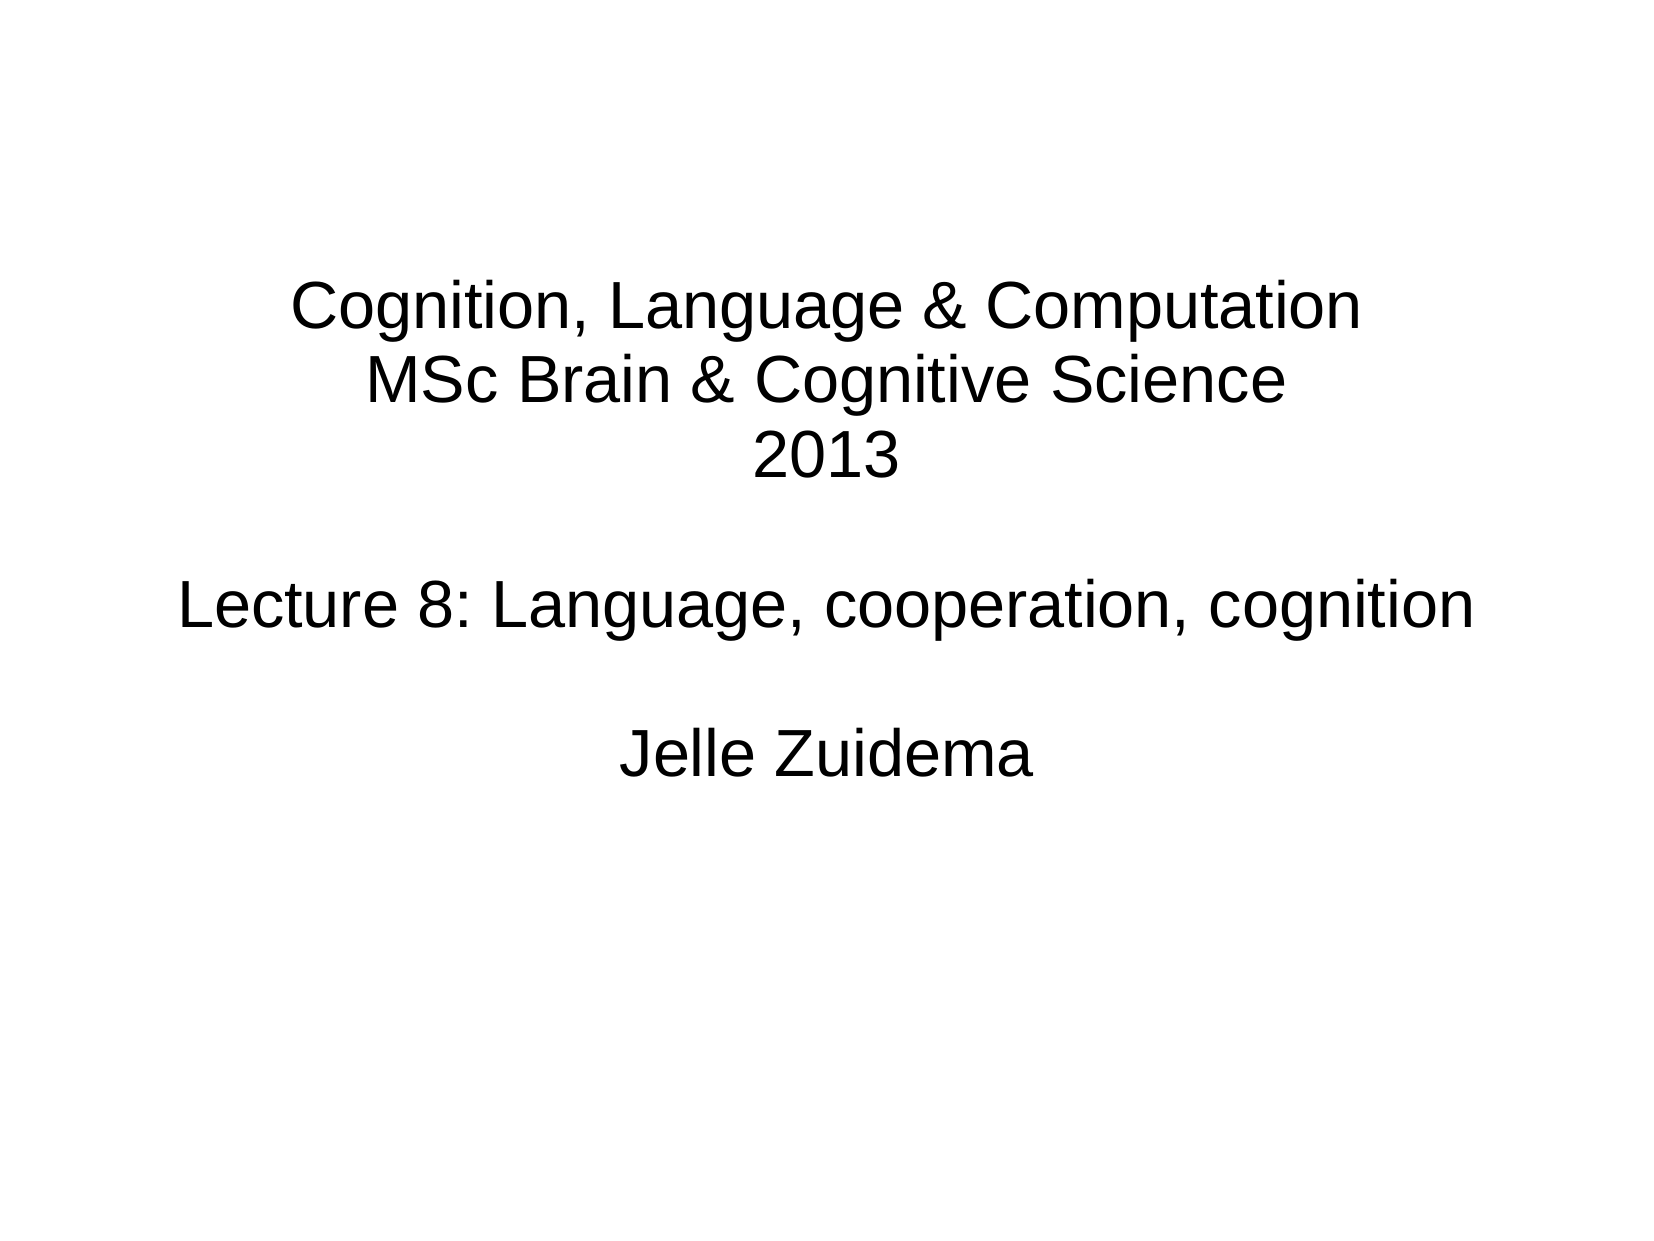

# Cognition, Language & Computation
MSc Brain & Cognitive Science
2013
Lecture 8: Language, cooperation, cognition
Jelle Zuidema